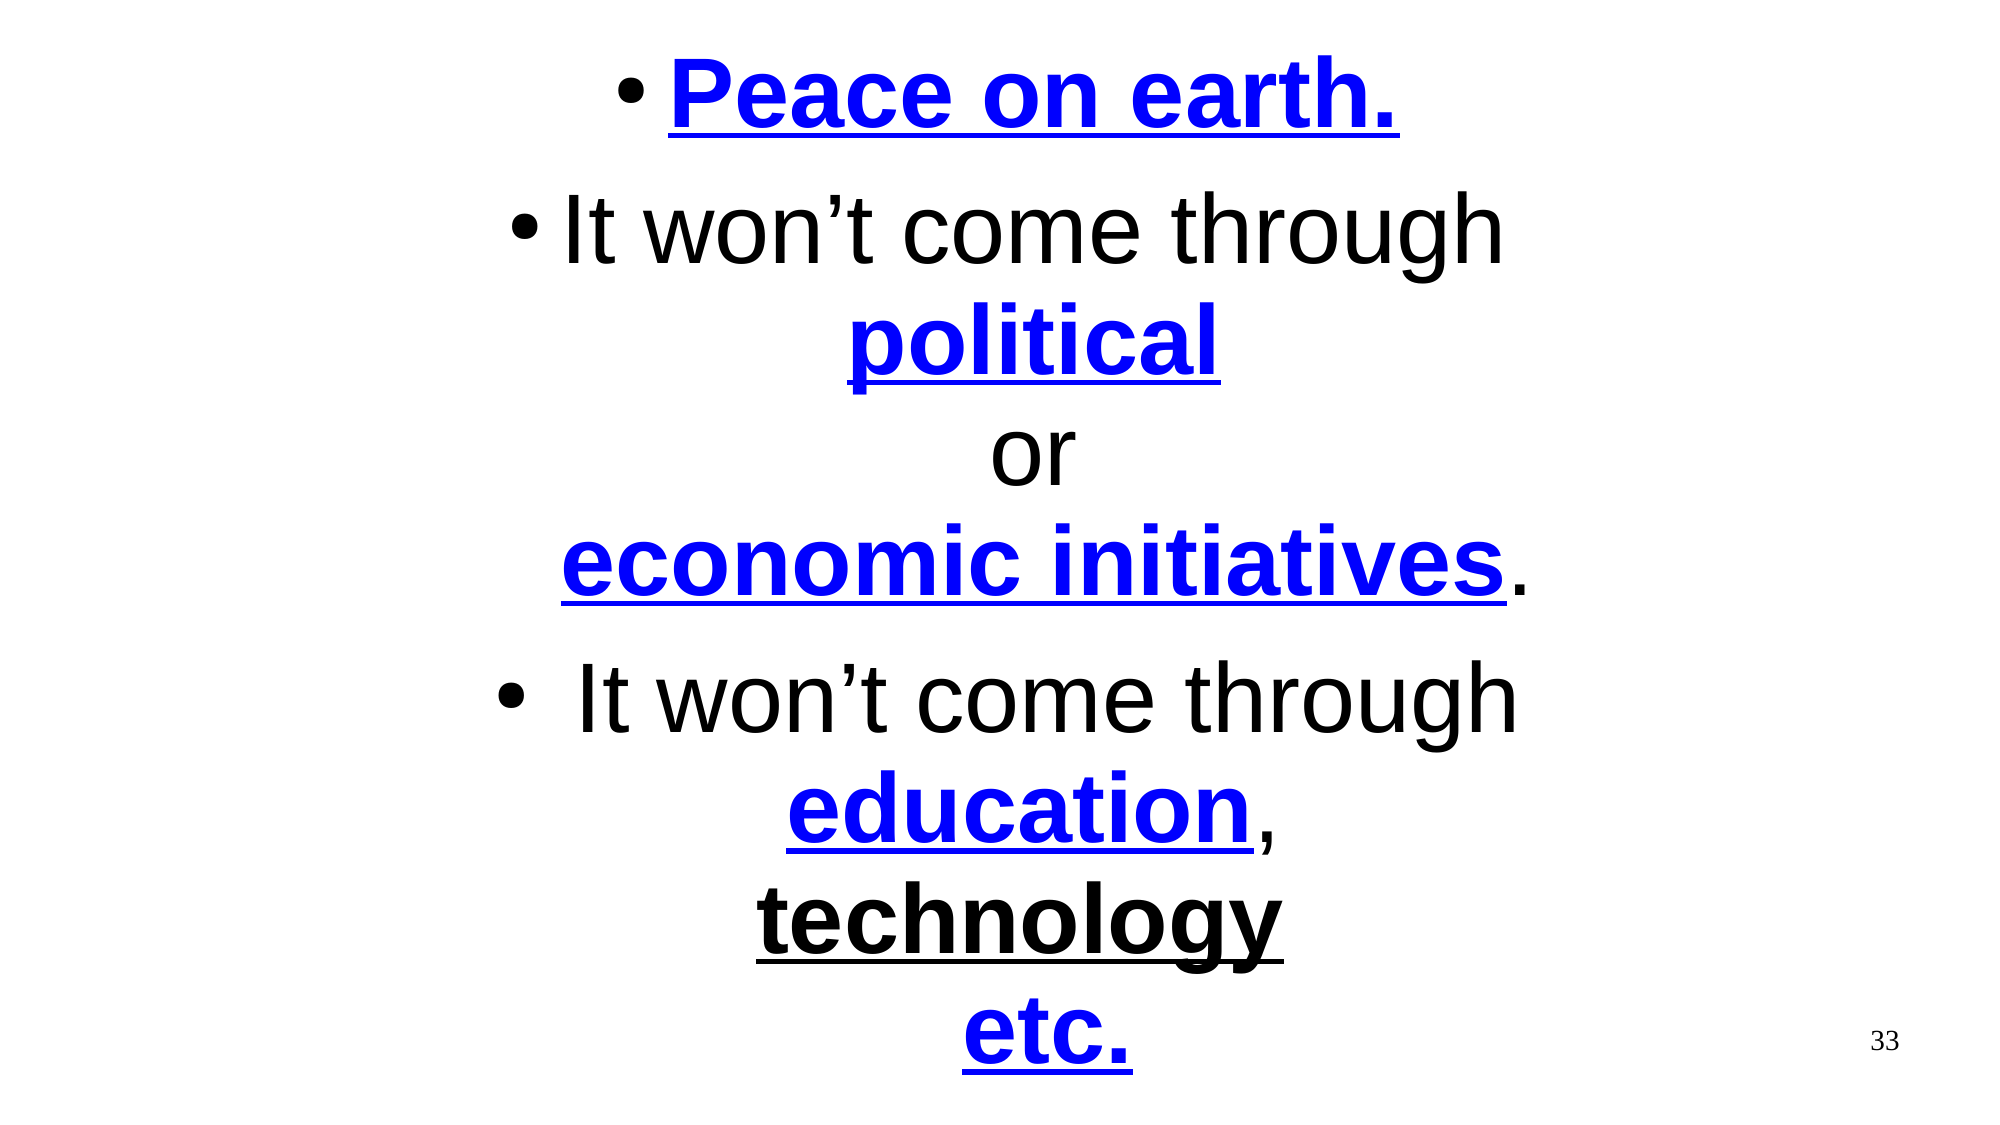

# Peace on earth.
It won’t come through
political
or
economic initiatives.
 It won’t come through
education,
technology
etc.
33